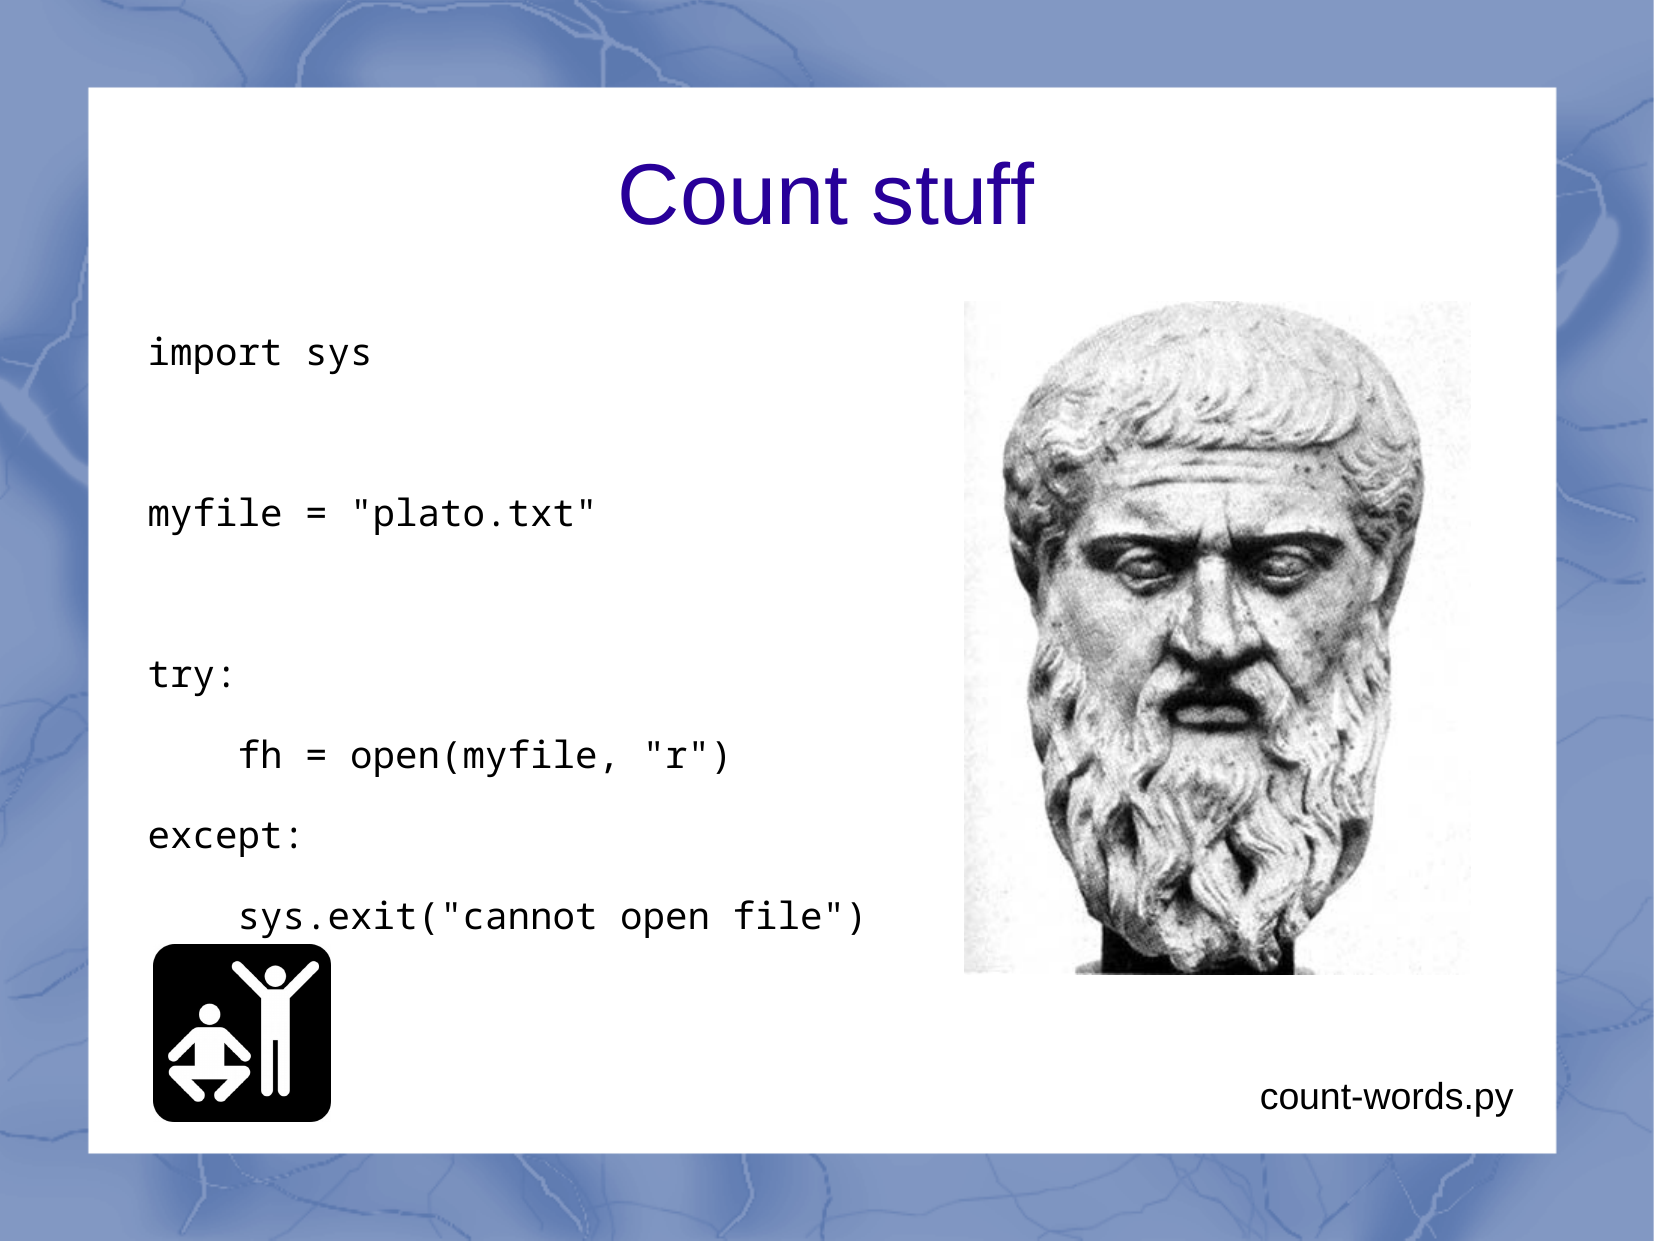

# Count stuff
import sys
myfile = "plato.txt"
try:
 fh = open(myfile, "r")
except:
 sys.exit("cannot open file")
count-words.py